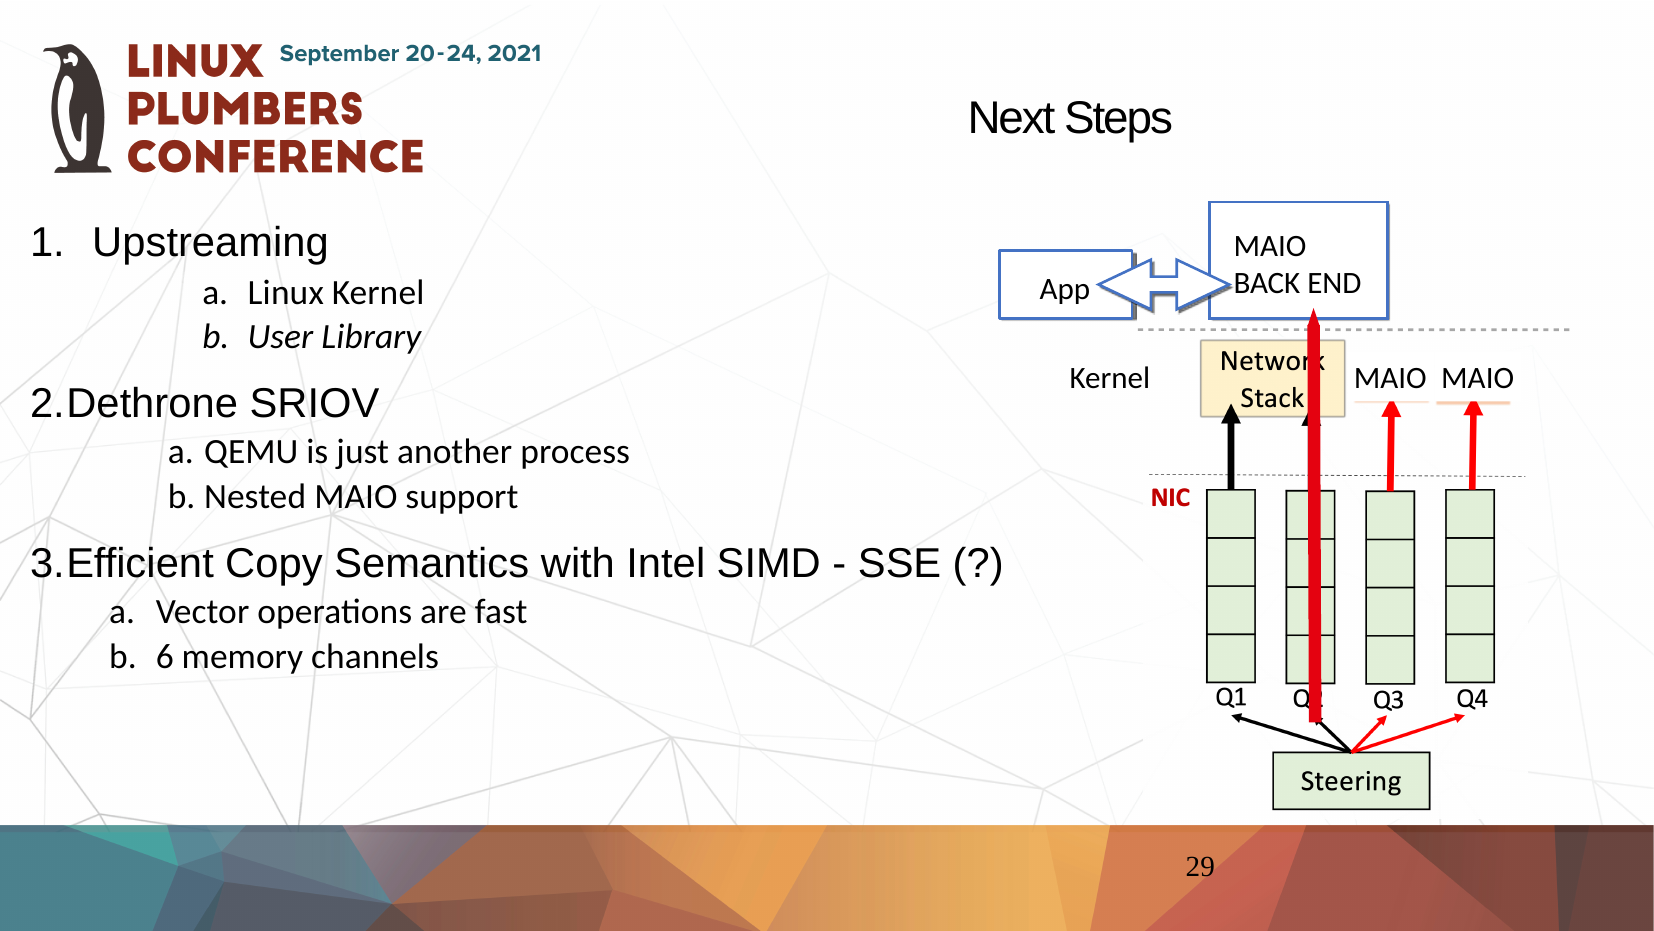

# Next Steps
Upstreaming
Linux Kernel
User Library
Dethrone SRIOV
QEMU is just another process
Nested MAIO support
Efficient Copy Semantics with Intel SIMD - SSE (?)
Vector operations are fast
6 memory channels
MAIO
BACK END
App
Kernel
MAIO
MAIO